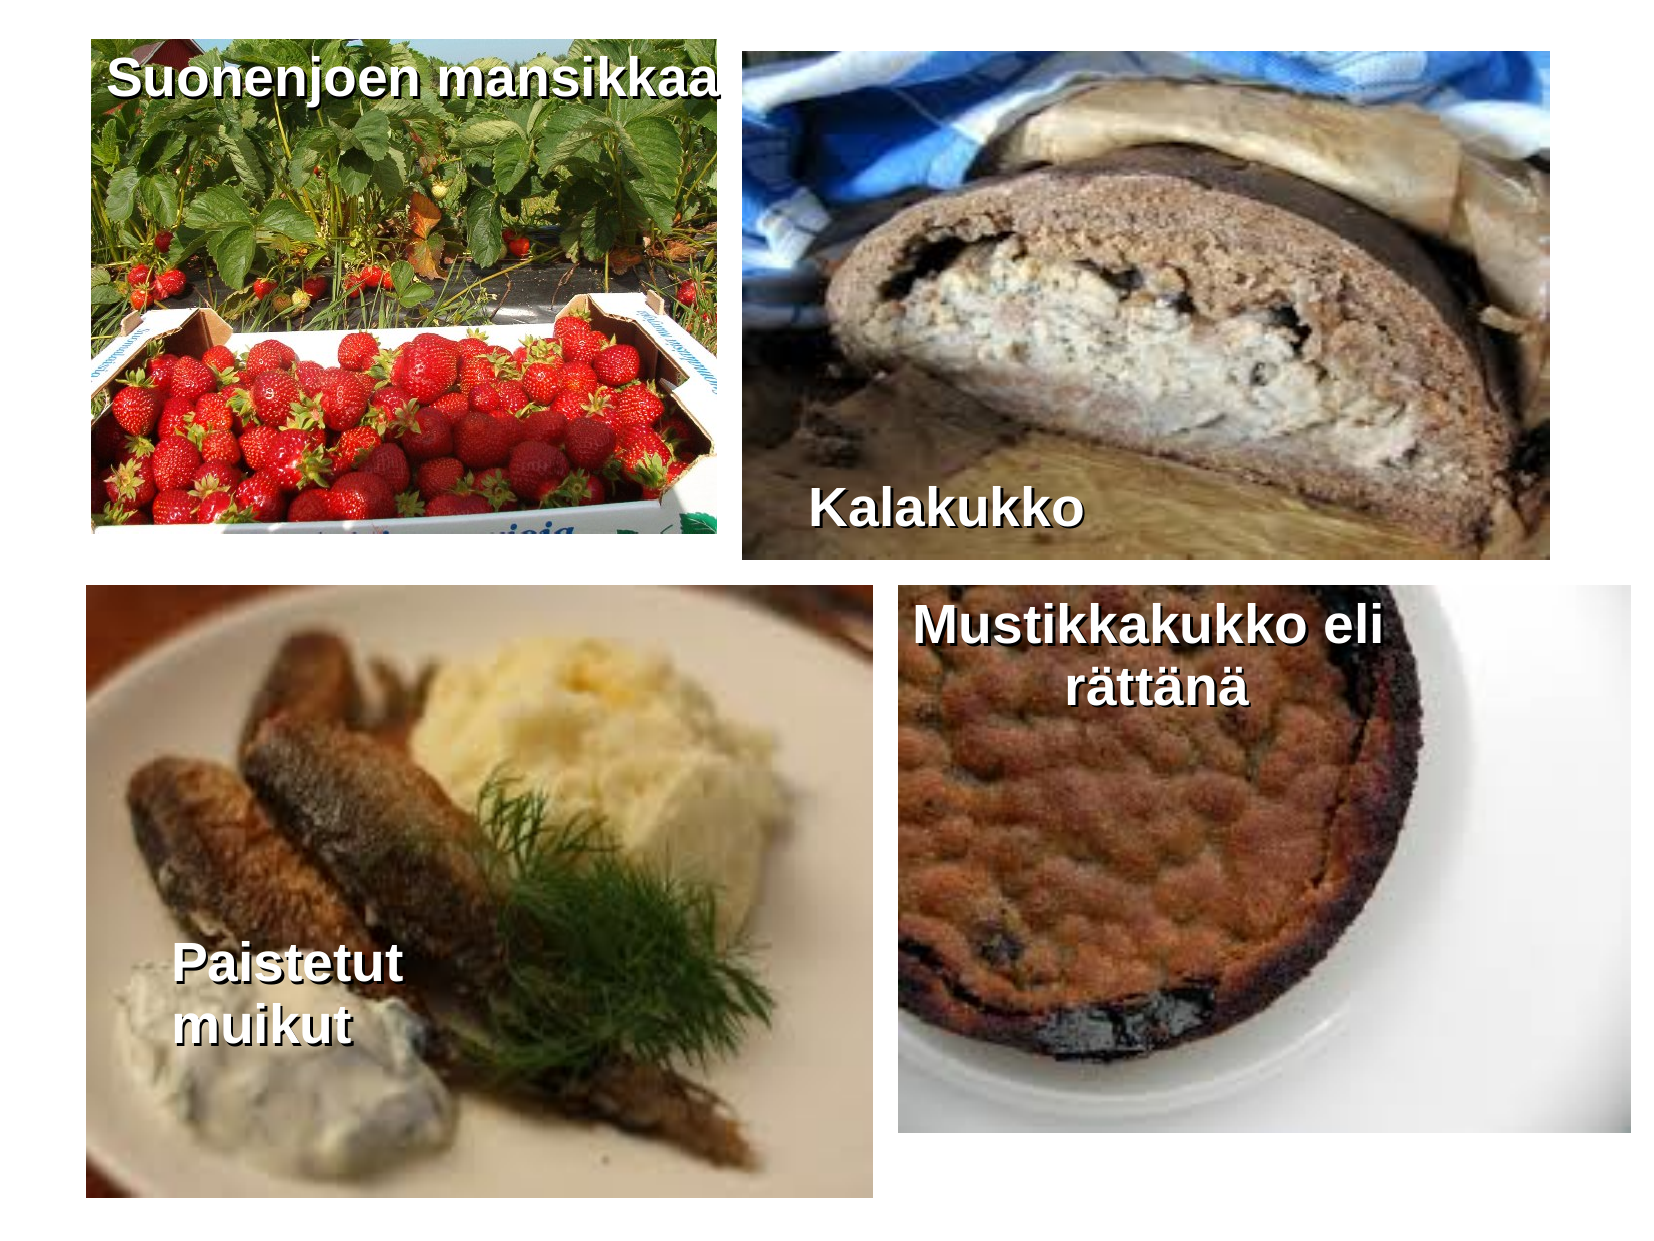

Suonenjoen mansikkaa
Kalakukko
Mustikkakukko eli
 rättänä
Paistetut muikut